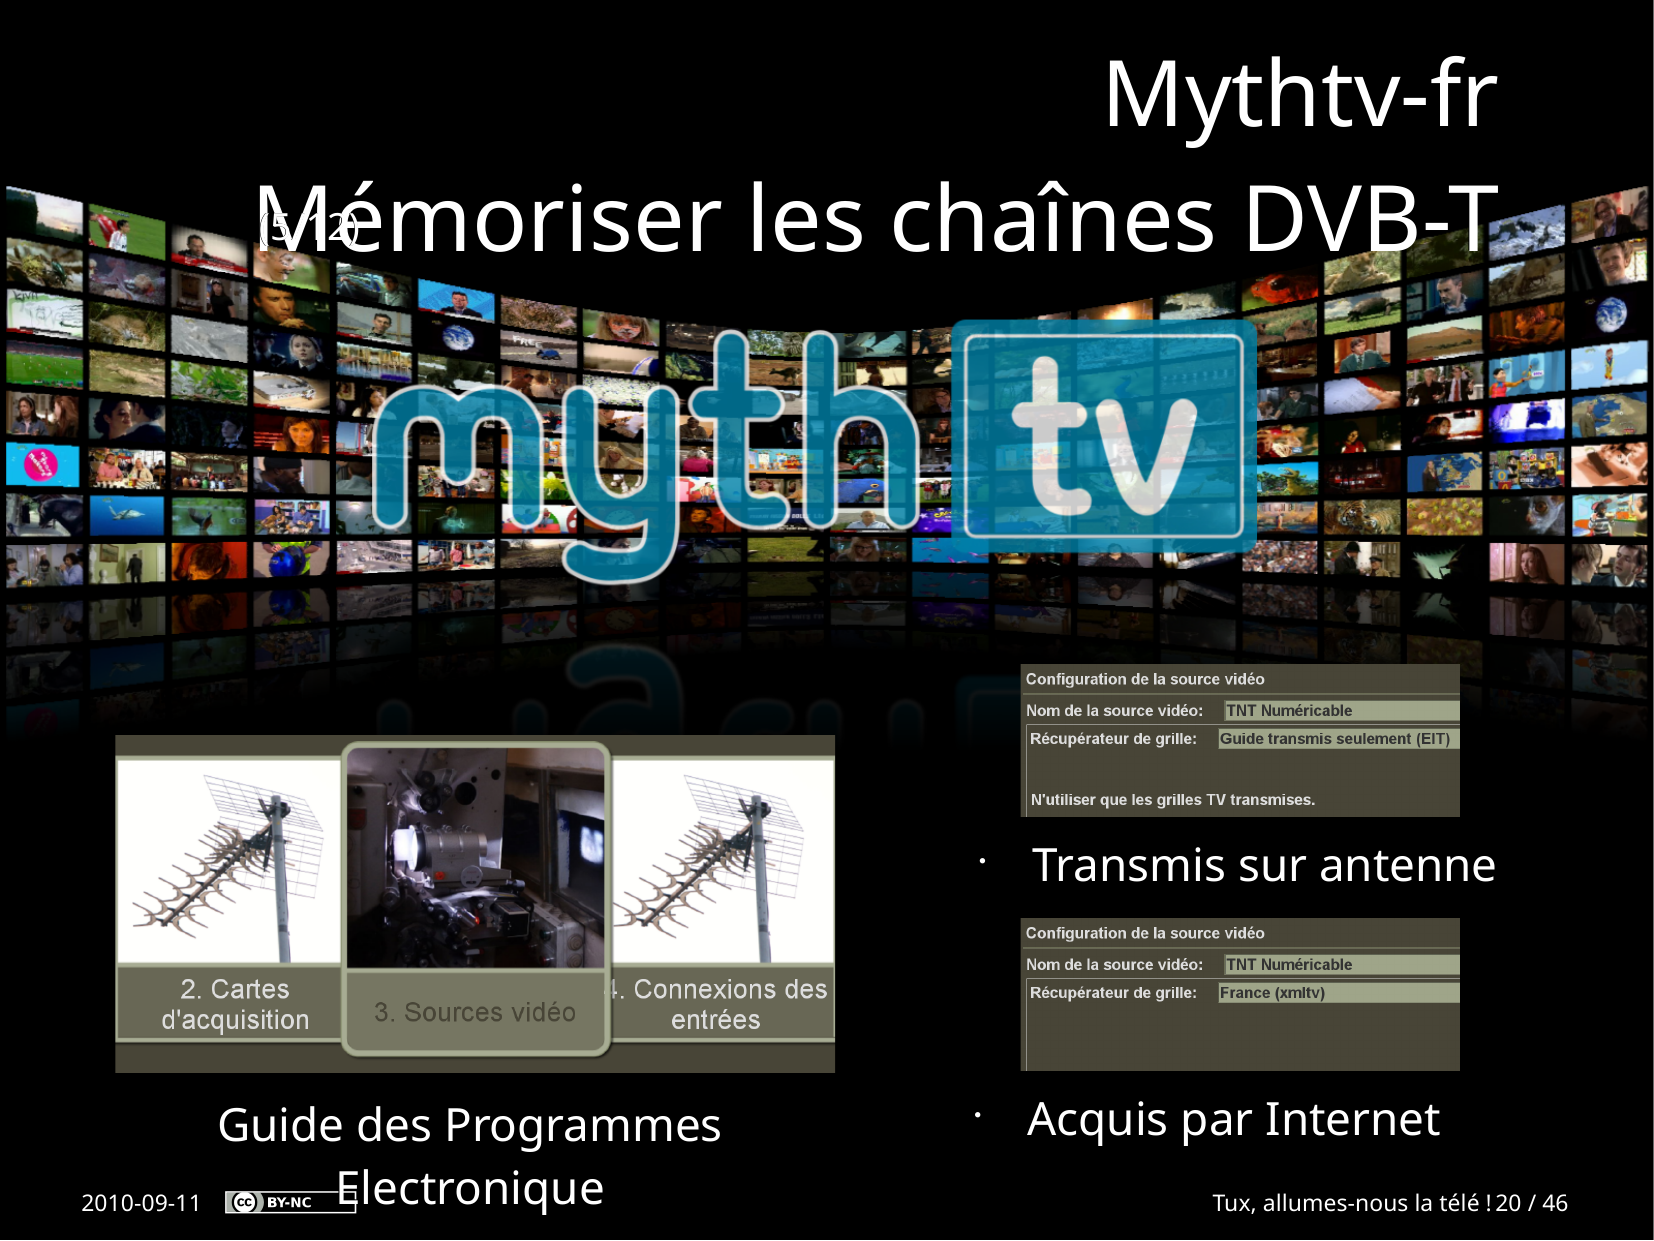

# Mythtv-fr Mémoriser les chaînes DVB-T
(5/12)
Transmis sur antenne
Acquis par Internet
Guide des Programmes Electronique
2010-09-11
Tux, allumes-nous la télé !
20